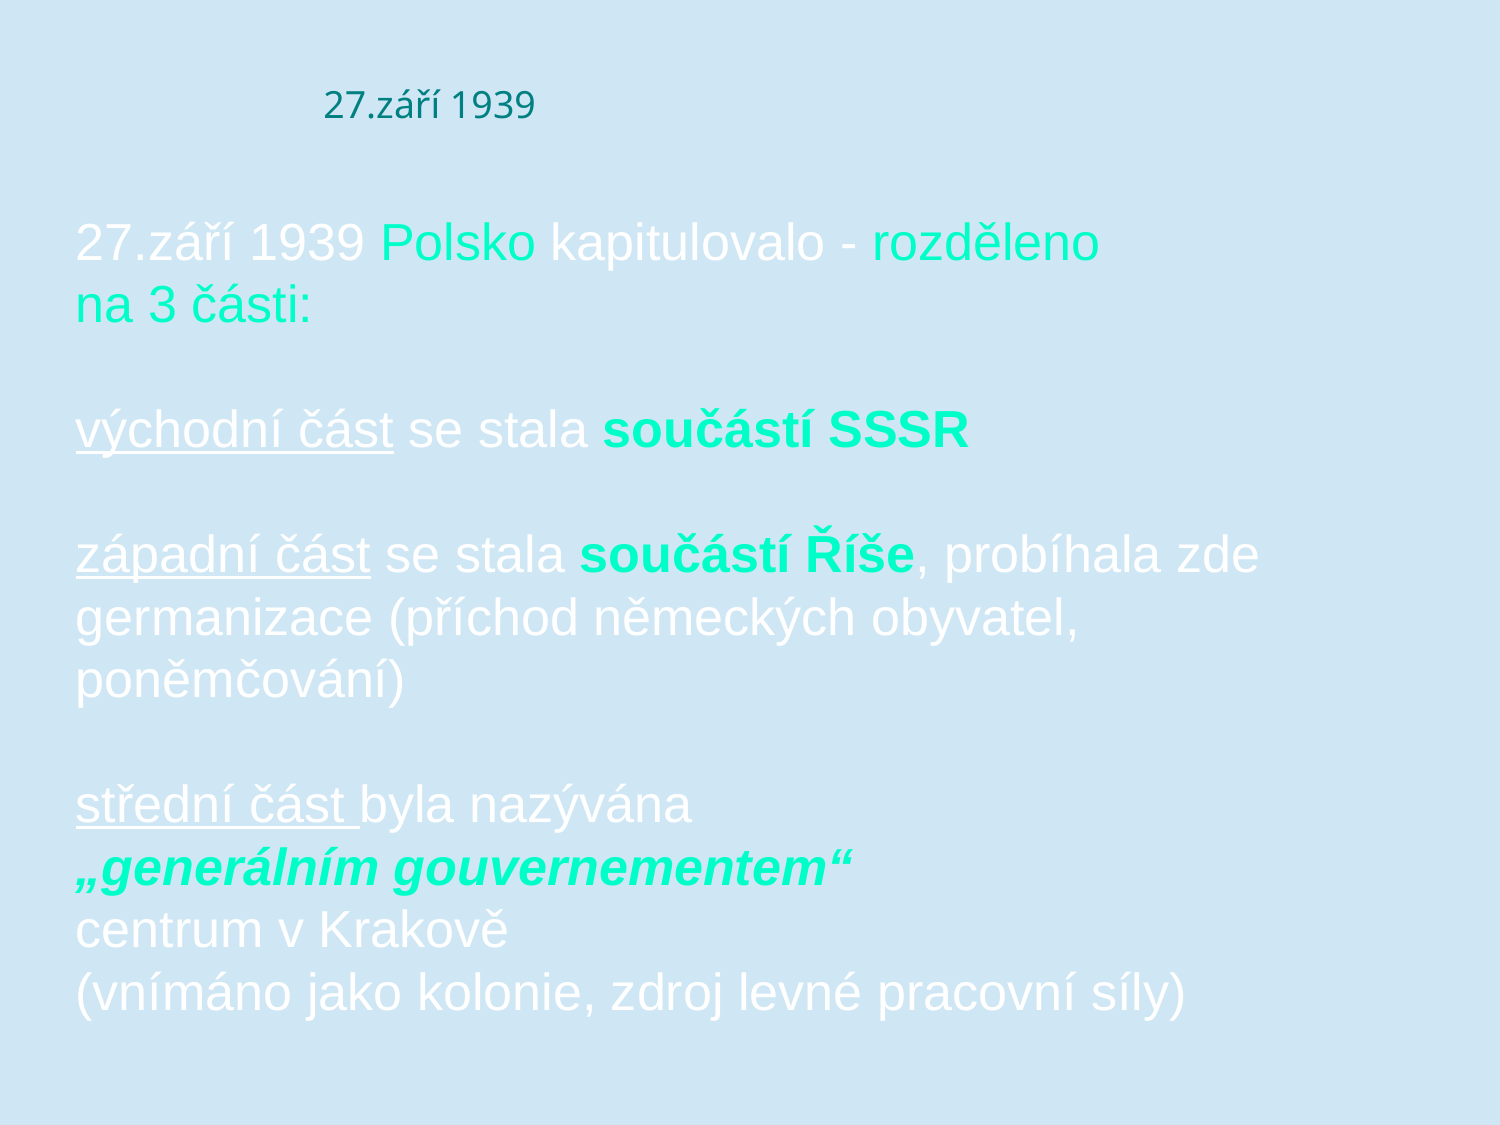

27.září 1939
27.září 1939 Polsko kapitulovalo - rozděleno
na 3 části:
východní část se stala součástí SSSR
západní část se stala součástí Říše, probíhala zde germanizace (příchod německých obyvatel, poněmčování)
střední část byla nazývána
„generálním gouvernementem“
centrum v Krakově
(vnímáno jako kolonie, zdroj levné pracovní síly)